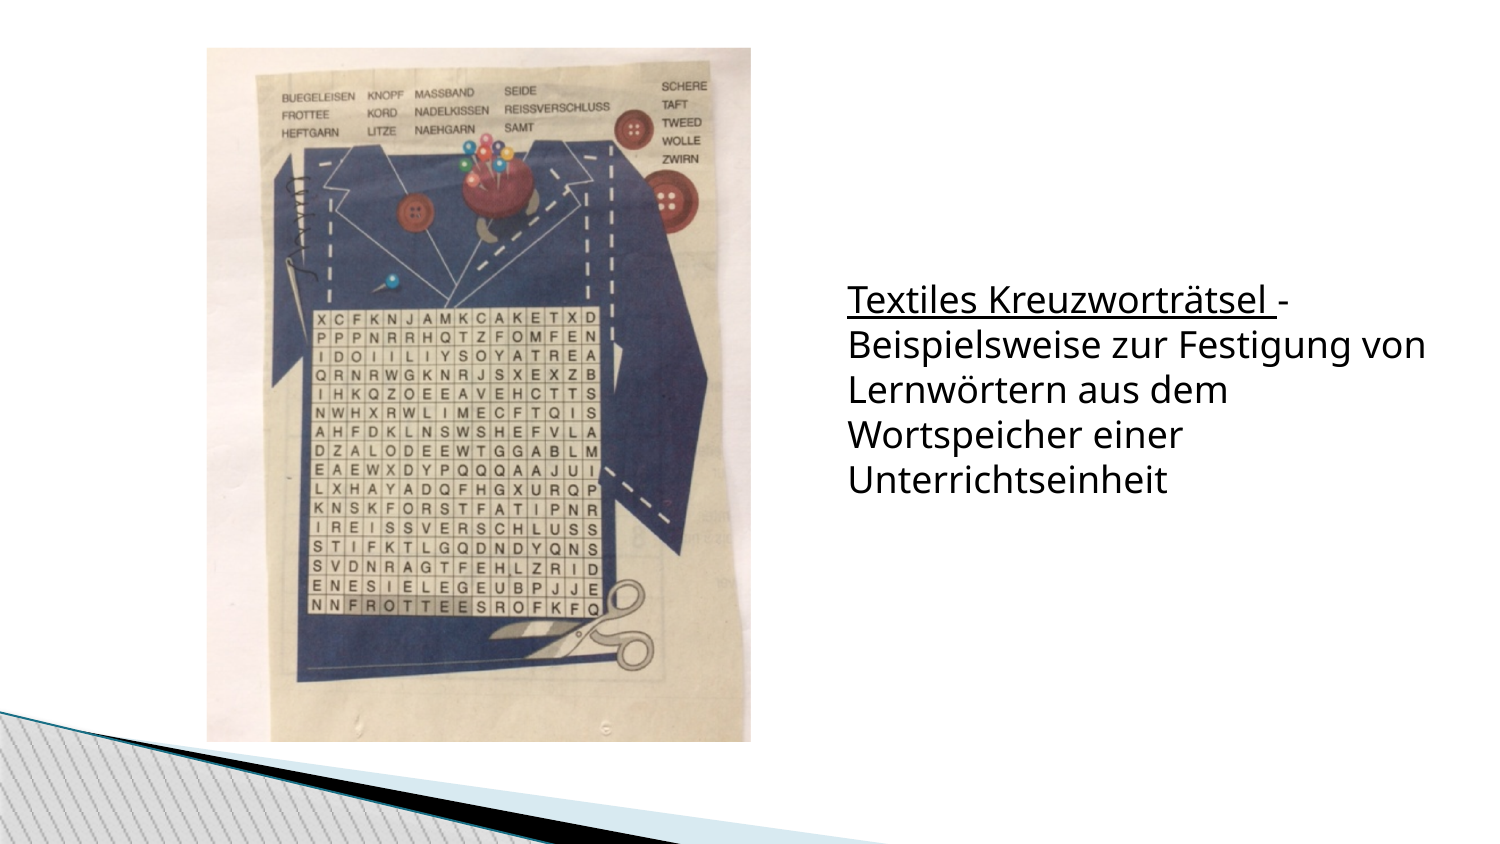

Textiles Kreuzworträtsel -
Beispielsweise zur Festigung von Lernwörtern aus dem Wortspeicher einer Unterrichtseinheit